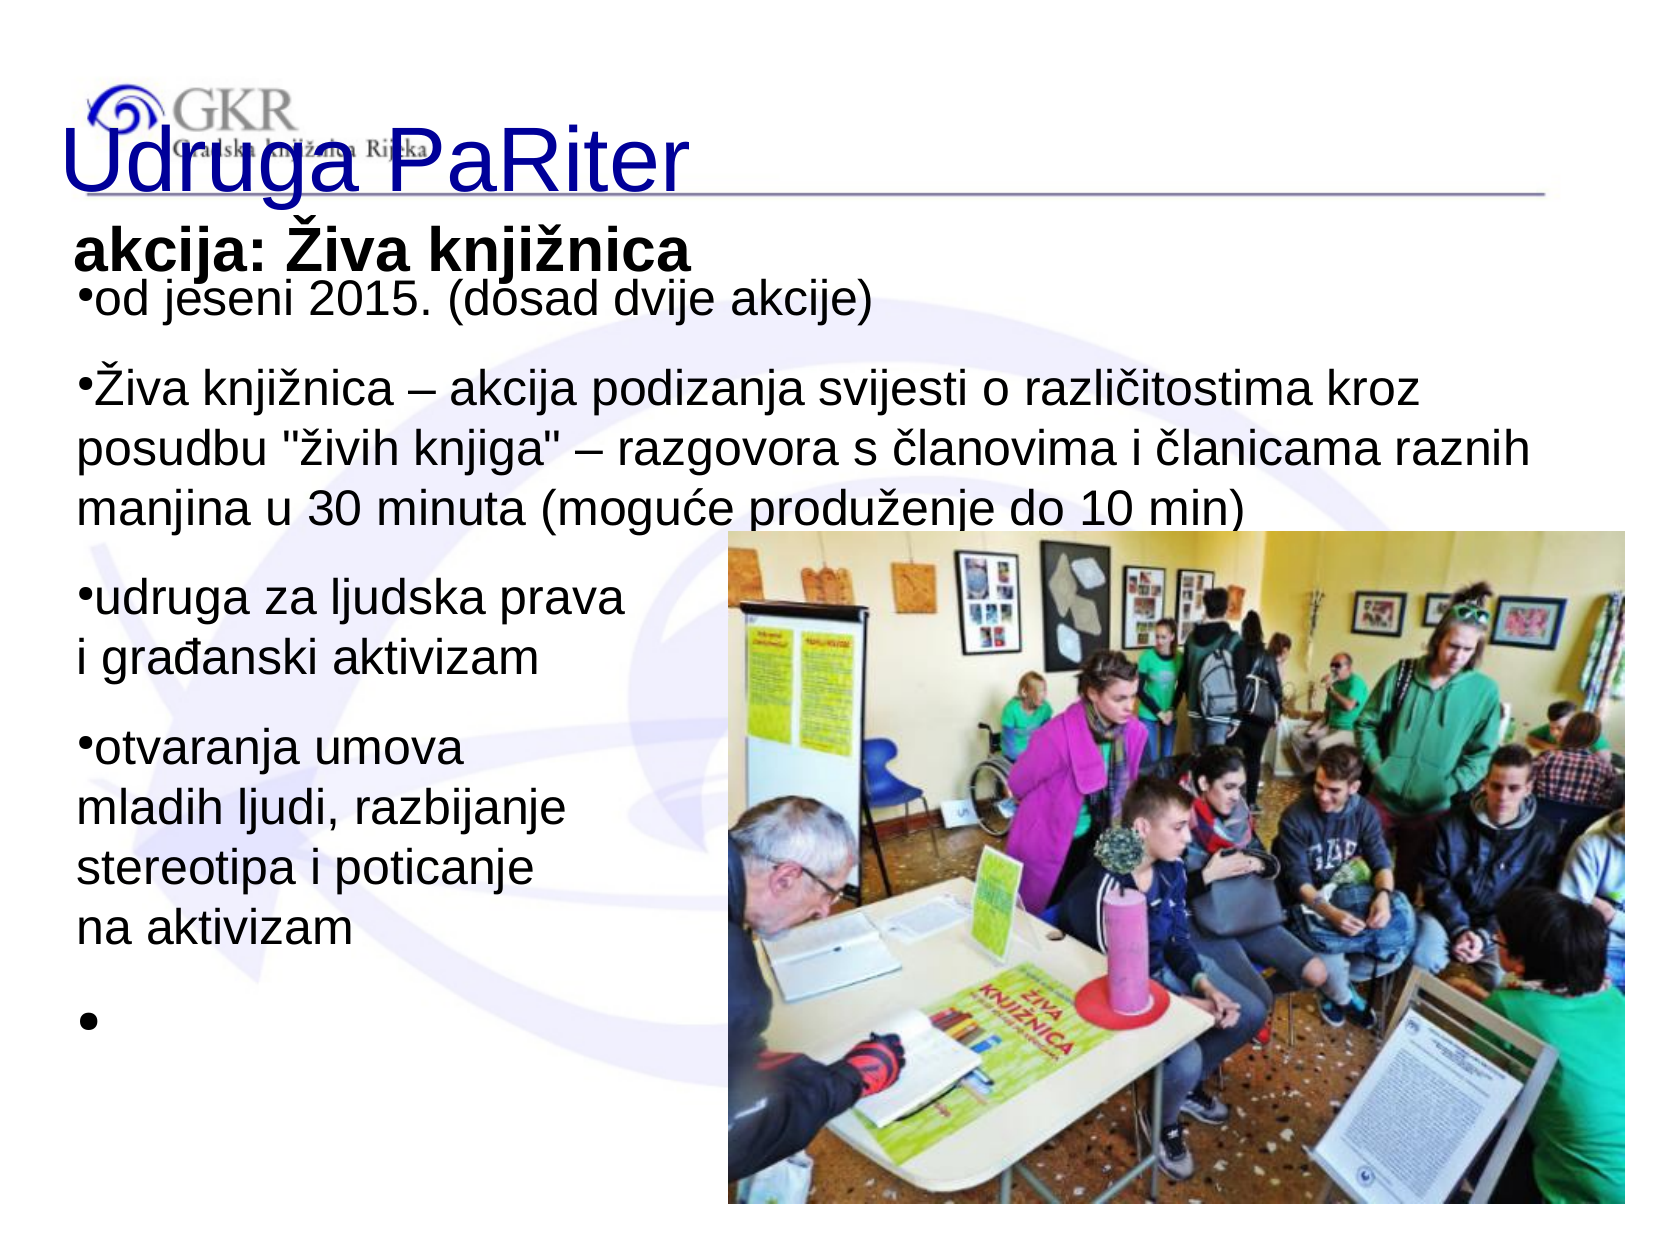

# Udruga PaRiter akcija: Živa knjižnica
od jeseni 2015. (dosad dvije akcije)
Živa knjižnica – akcija podizanja svijesti o različitostima kroz posudbu "živih knjiga" – razgovora s članovima i članicama raznih manjina u 30 minuta (moguće produženje do 10 min)
udruga za ljudska prava
i građanski aktivizam
otvaranja umova
mladih ljudi, razbijanje
stereotipa i poticanje
na aktivizam